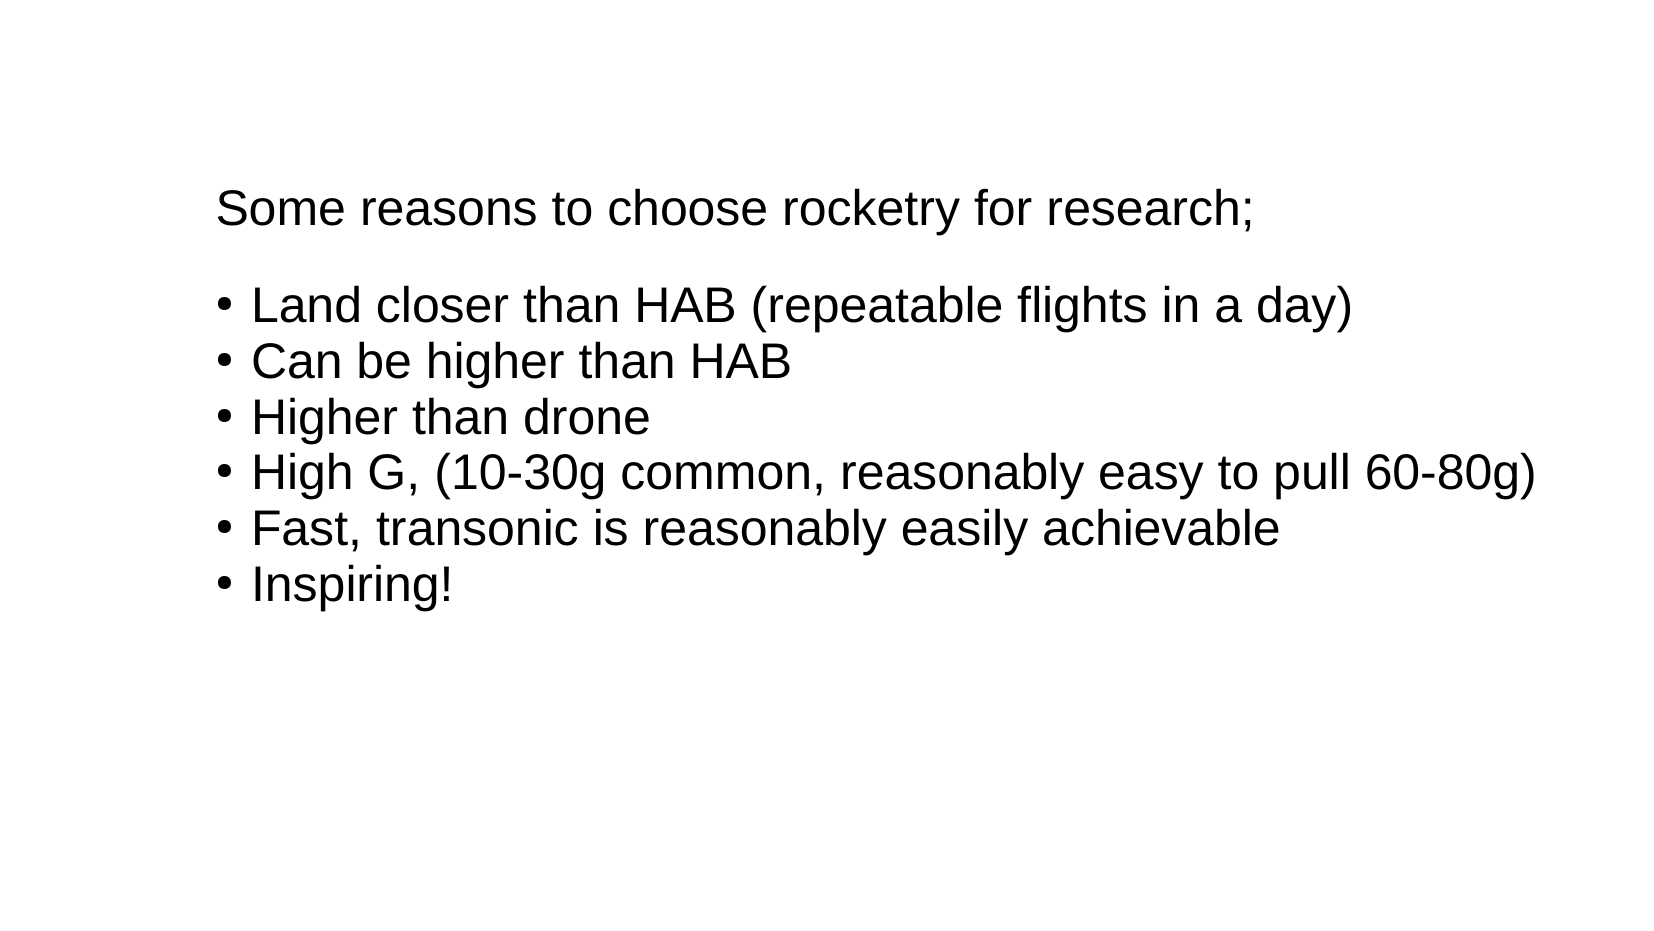

Some reasons to choose rocketry for research;
Land closer than HAB (repeatable flights in a day)
Can be higher than HAB
Higher than drone
High G, (10-30g common, reasonably easy to pull 60-80g)
Fast, transonic is reasonably easily achievable
Inspiring!